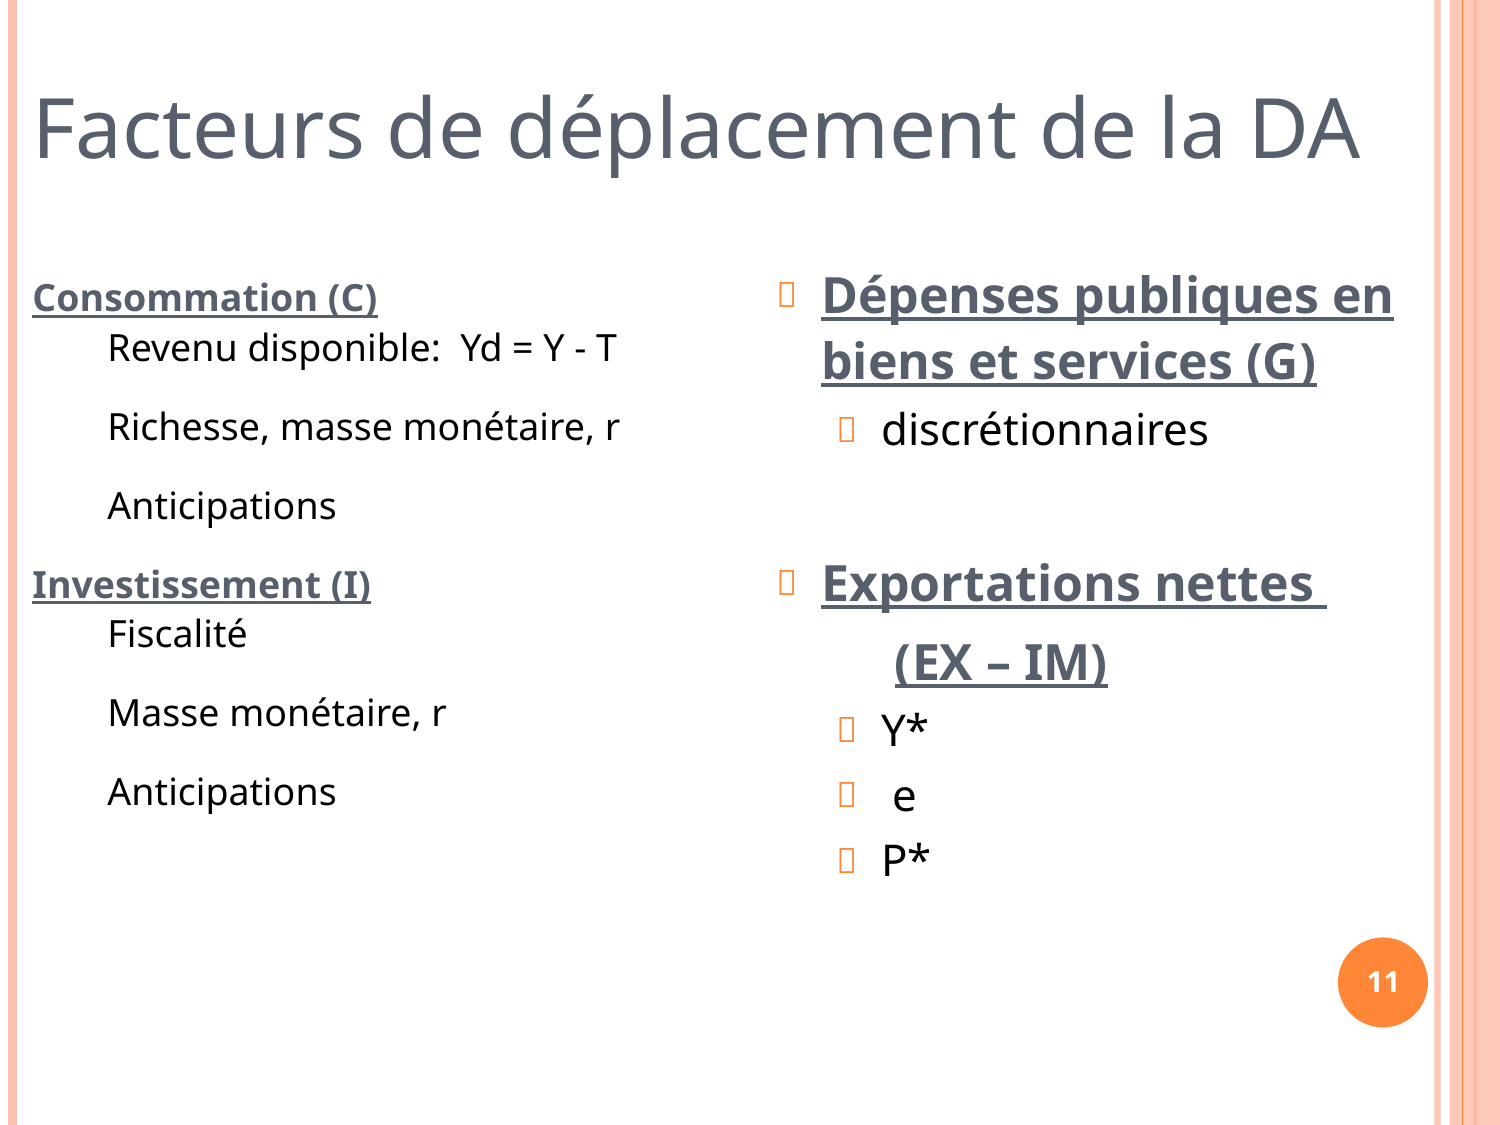

# Facteurs de déplacement de la DA
Dépenses publiques en biens et services (G)
discrétionnaires
Exportations nettes
	(EX – IM)
Y*
 e
P*
Consommation (C)
Revenu disponible: Yd = Y - T
Richesse, masse monétaire, r
Anticipations
Investissement (I)
Fiscalité
Masse monétaire, r
Anticipations